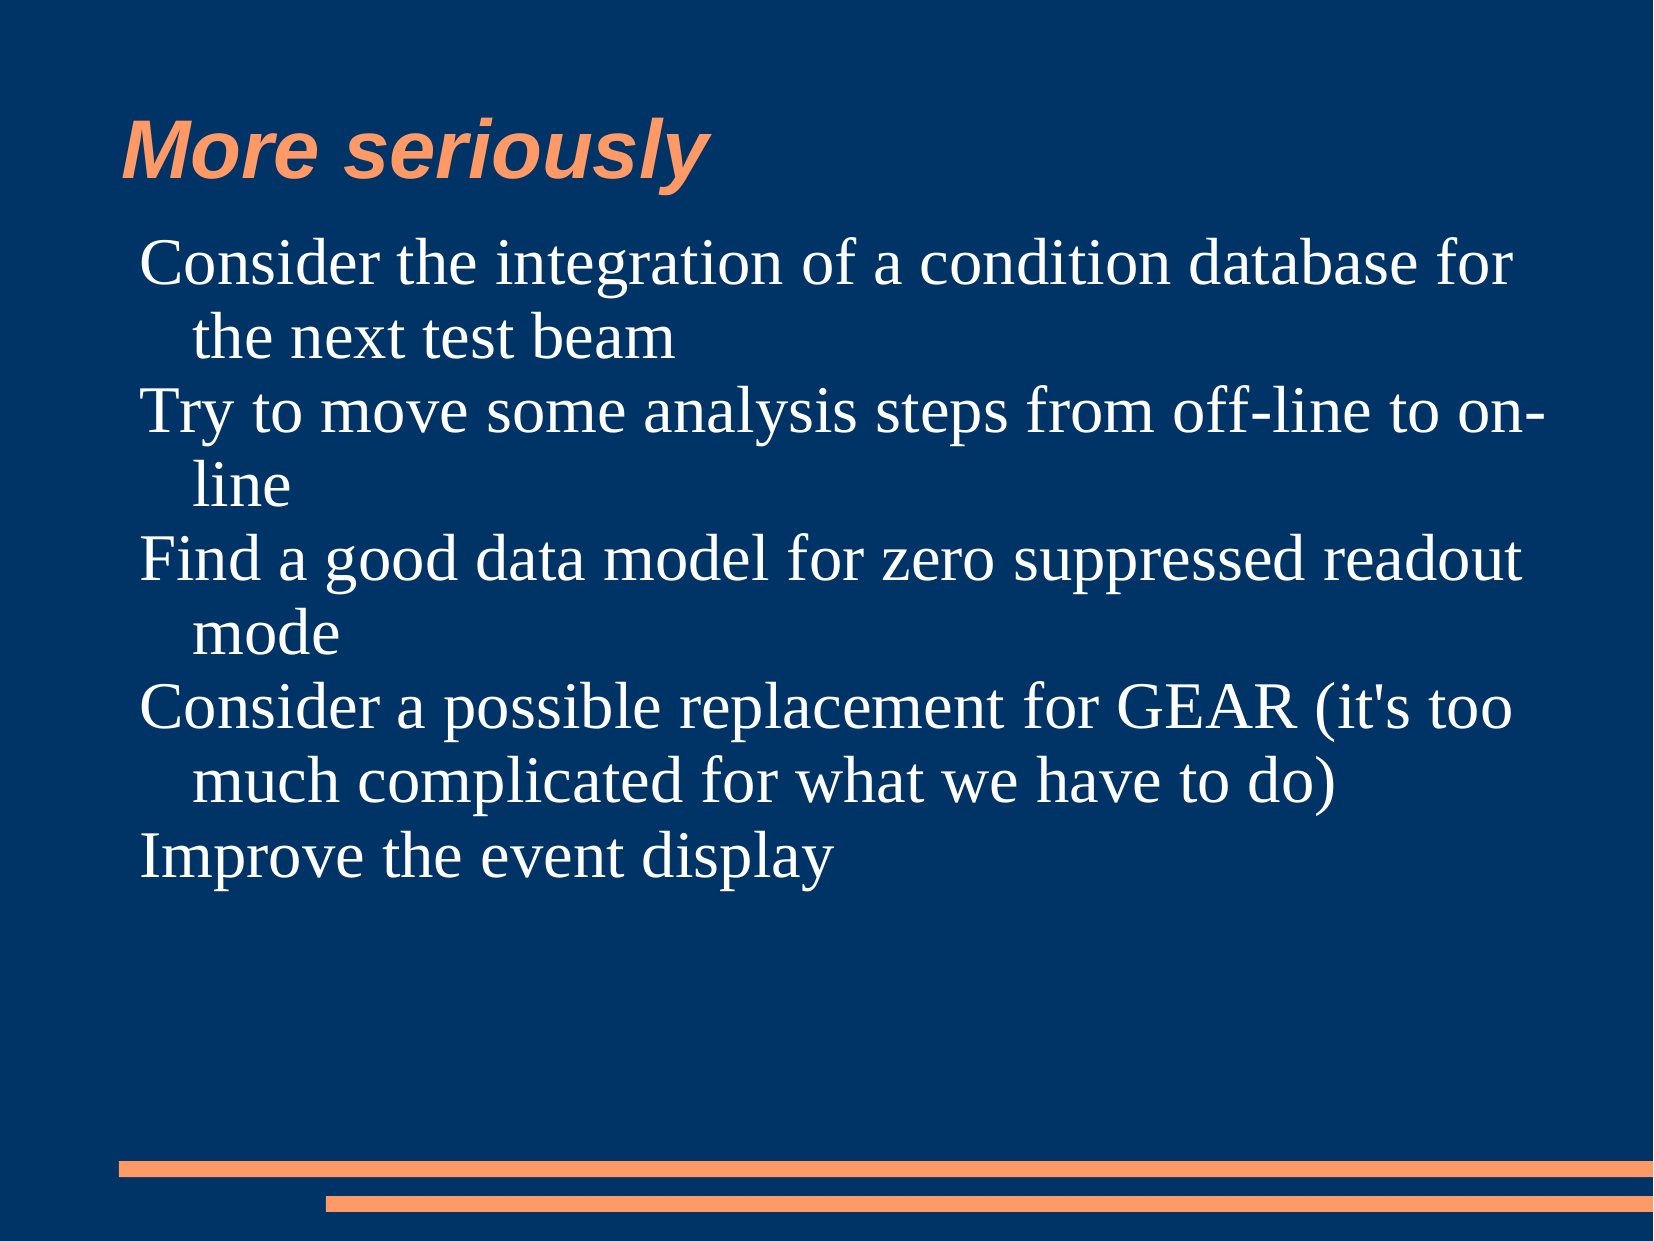

# More seriously
Consider the integration of a condition database for the next test beam
Try to move some analysis steps from off-line to on-line
Find a good data model for zero suppressed readout mode
Consider a possible replacement for GEAR (it's too much complicated for what we have to do)
Improve the event display